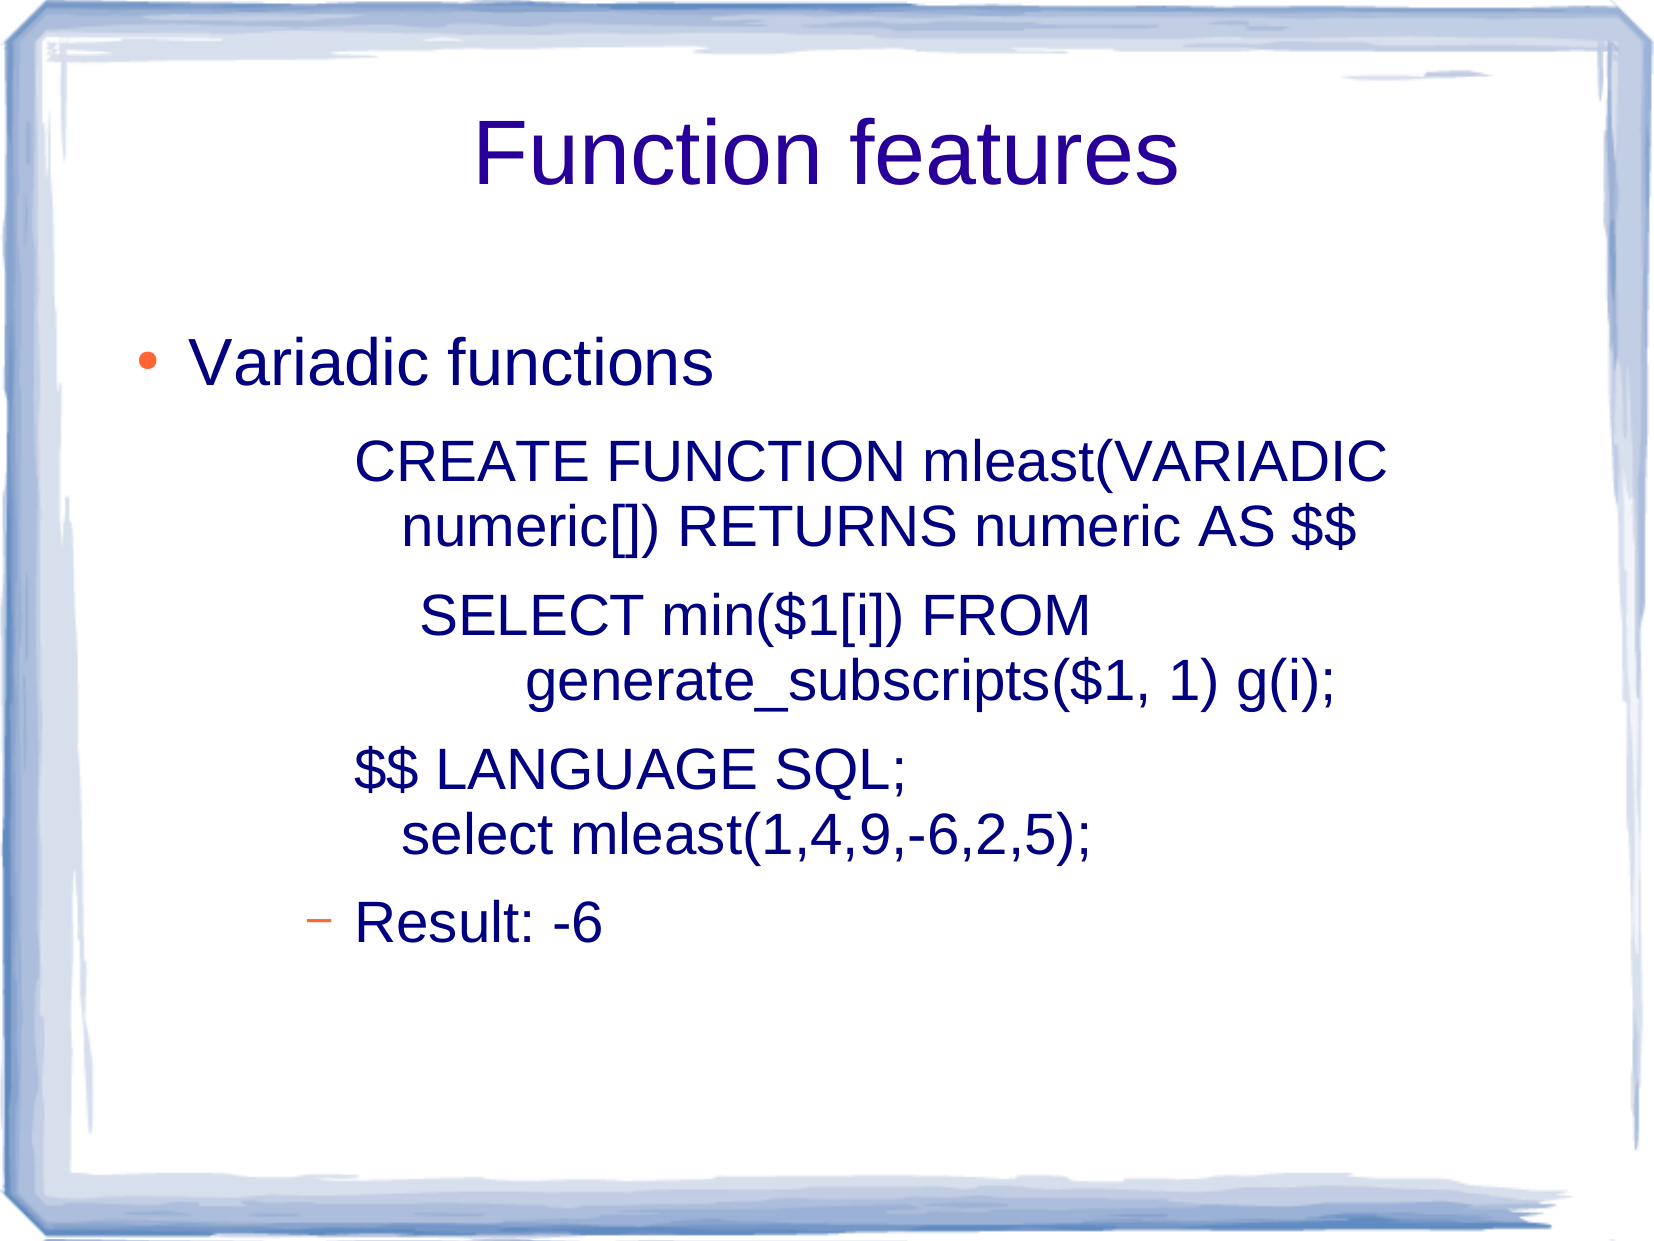

# Function features
Variadic functions
CREATE FUNCTION mleast(VARIADIC numeric[]) RETURNS numeric AS $$
 SELECT min($1[i]) FROM
	 generate_subscripts($1, 1) g(i);
$$ LANGUAGE SQL;
select mleast(1,4,9,-6,2,5);
Result: -6